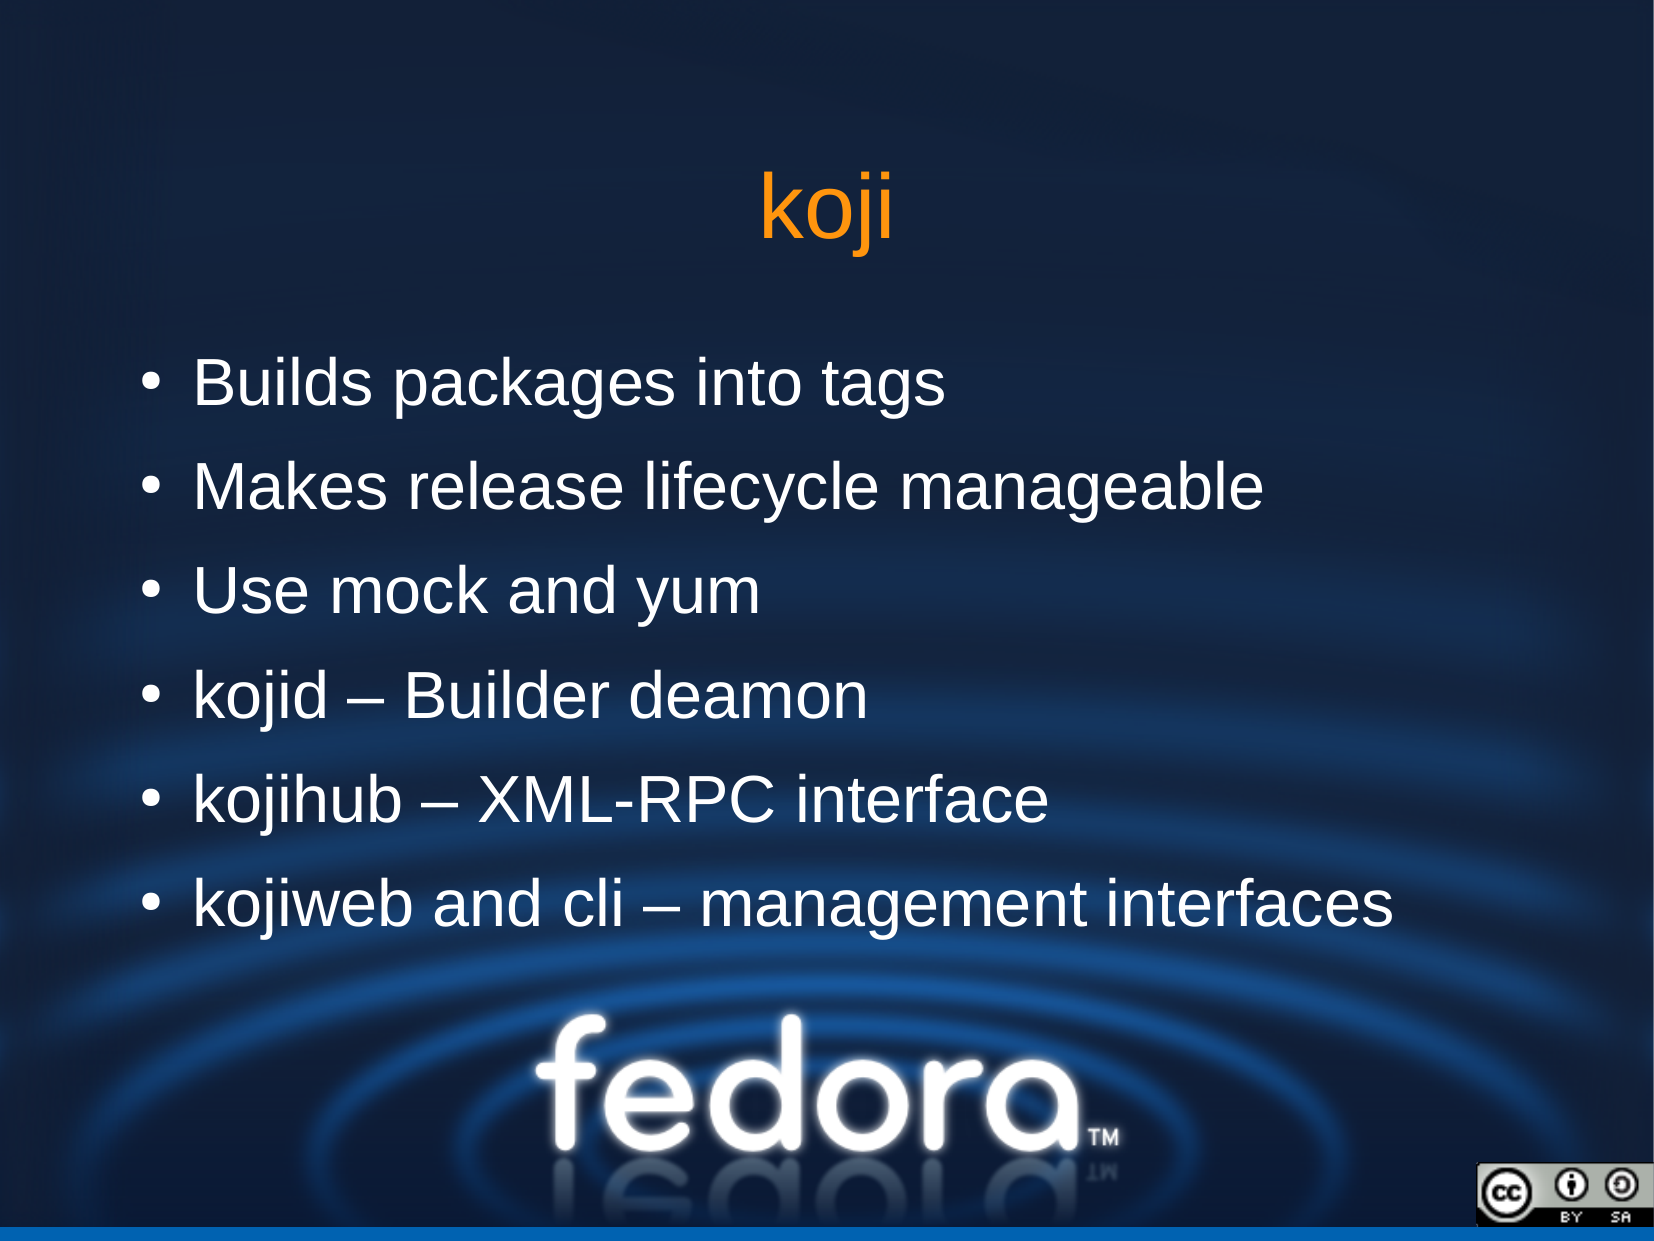

# koji
Builds packages into tags
Makes release lifecycle manageable
Use mock and yum
kojid – Builder deamon
kojihub – XML-RPC interface
kojiweb and cli – management interfaces